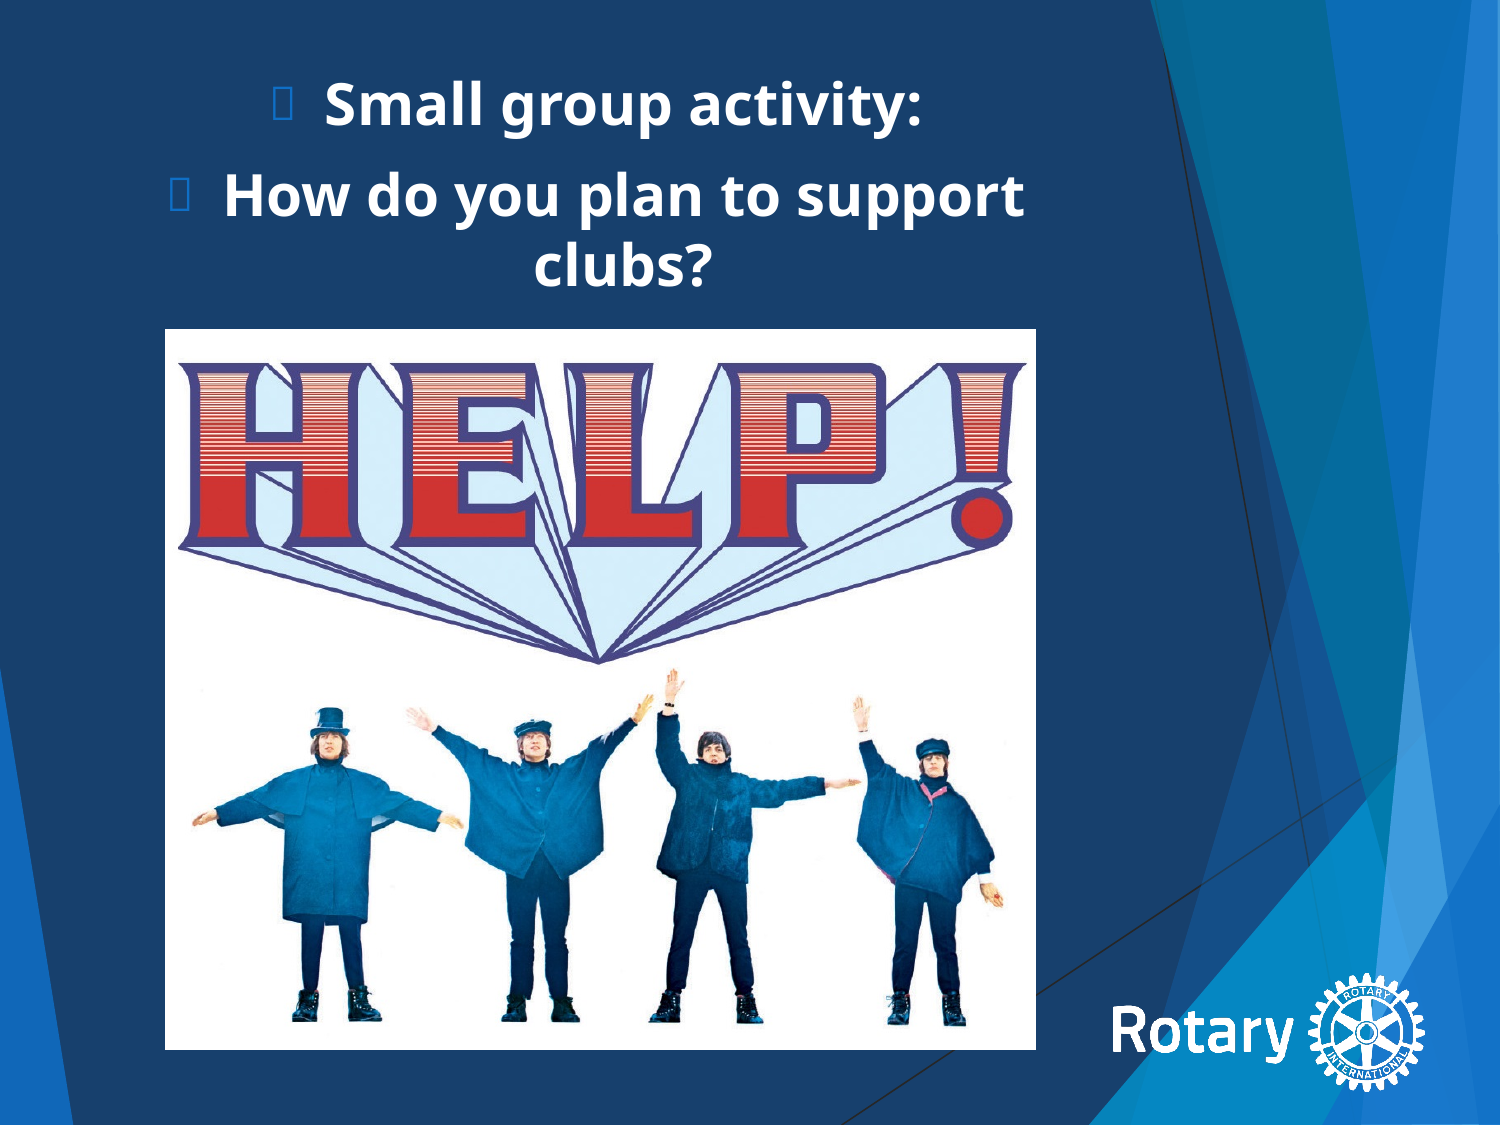

# Small group activity:
How do you plan to support clubs?